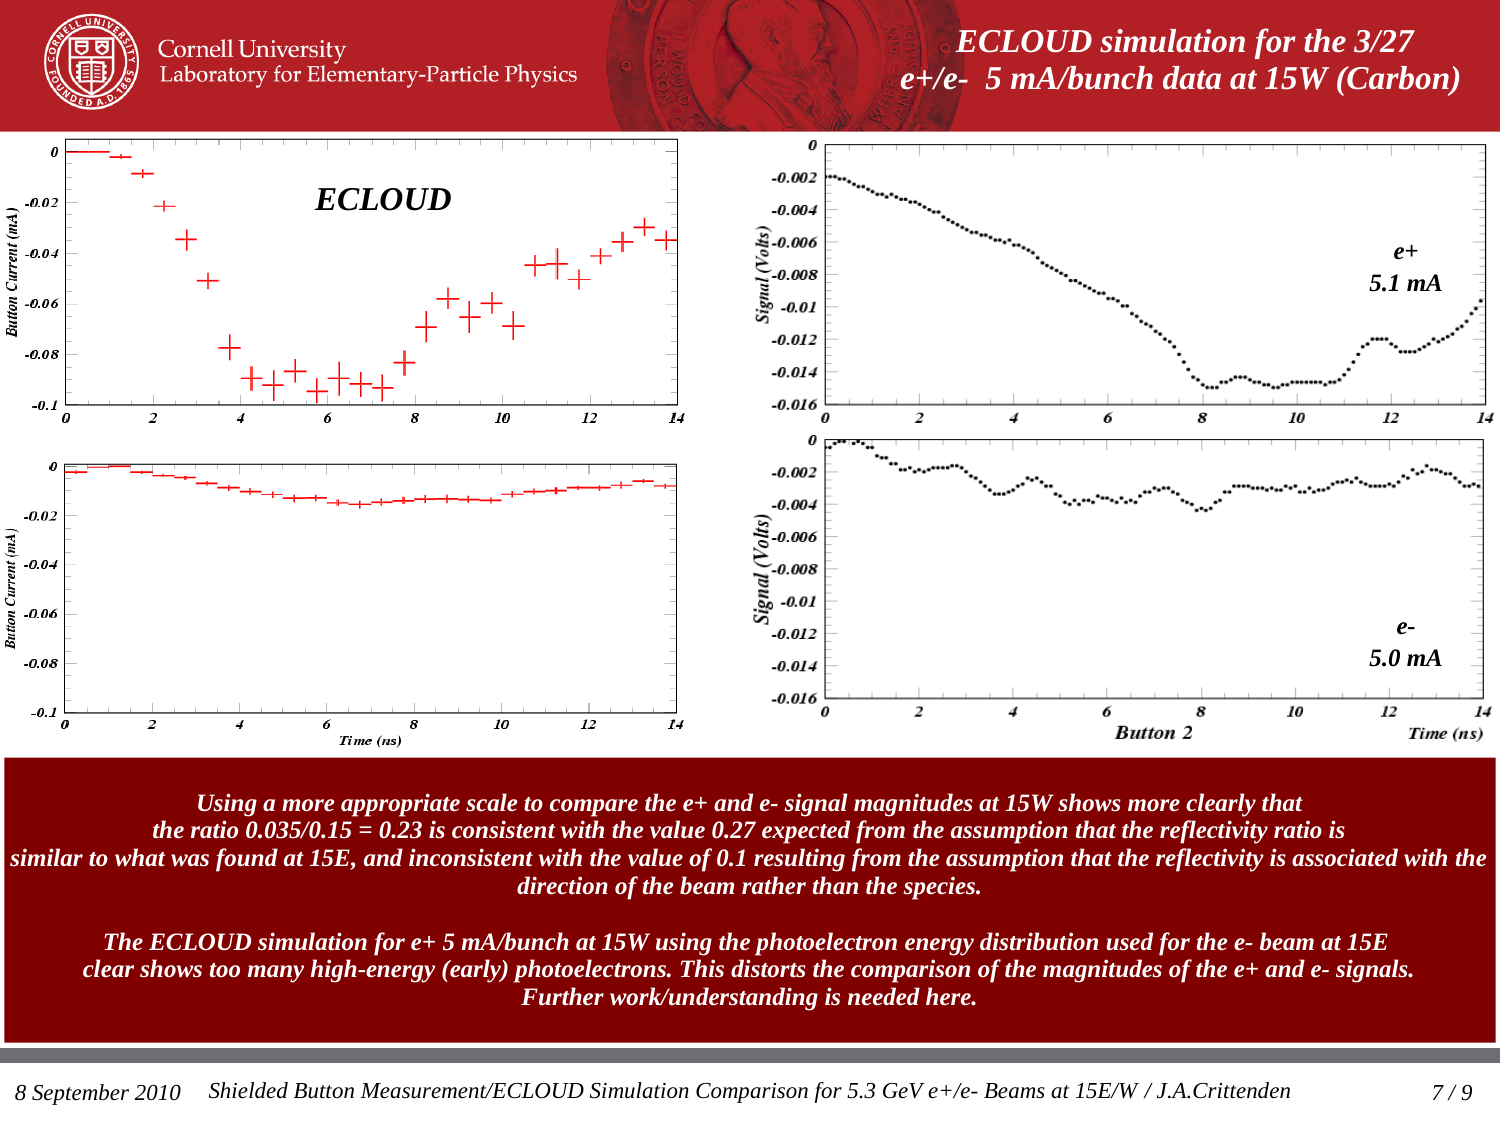

ECLOUD simulation for the 3/27
e+/e- 5 mA/bunch data at 15W (Carbon)
ECLOUD
e+
5.1 mA
e-
5.0 mA
Using a more appropriate scale to compare the e+ and e- signal magnitudes at 15W shows more clearly that
the ratio 0.035/0.15 = 0.23 is consistent with the value 0.27 expected from the assumption that the reflectivity ratio is
similar to what was found at 15E, and inconsistent with the value of 0.1 resulting from the assumption that the reflectivity is associated with the direction of the beam rather than the species.
The ECLOUD simulation for e+ 5 mA/bunch at 15W using the photoelectron energy distribution used for the e- beam at 15E
clear shows too many high-energy (early) photoelectrons. This distorts the comparison of the magnitudes of the e+ and e- signals.
Further work/understanding is needed here.